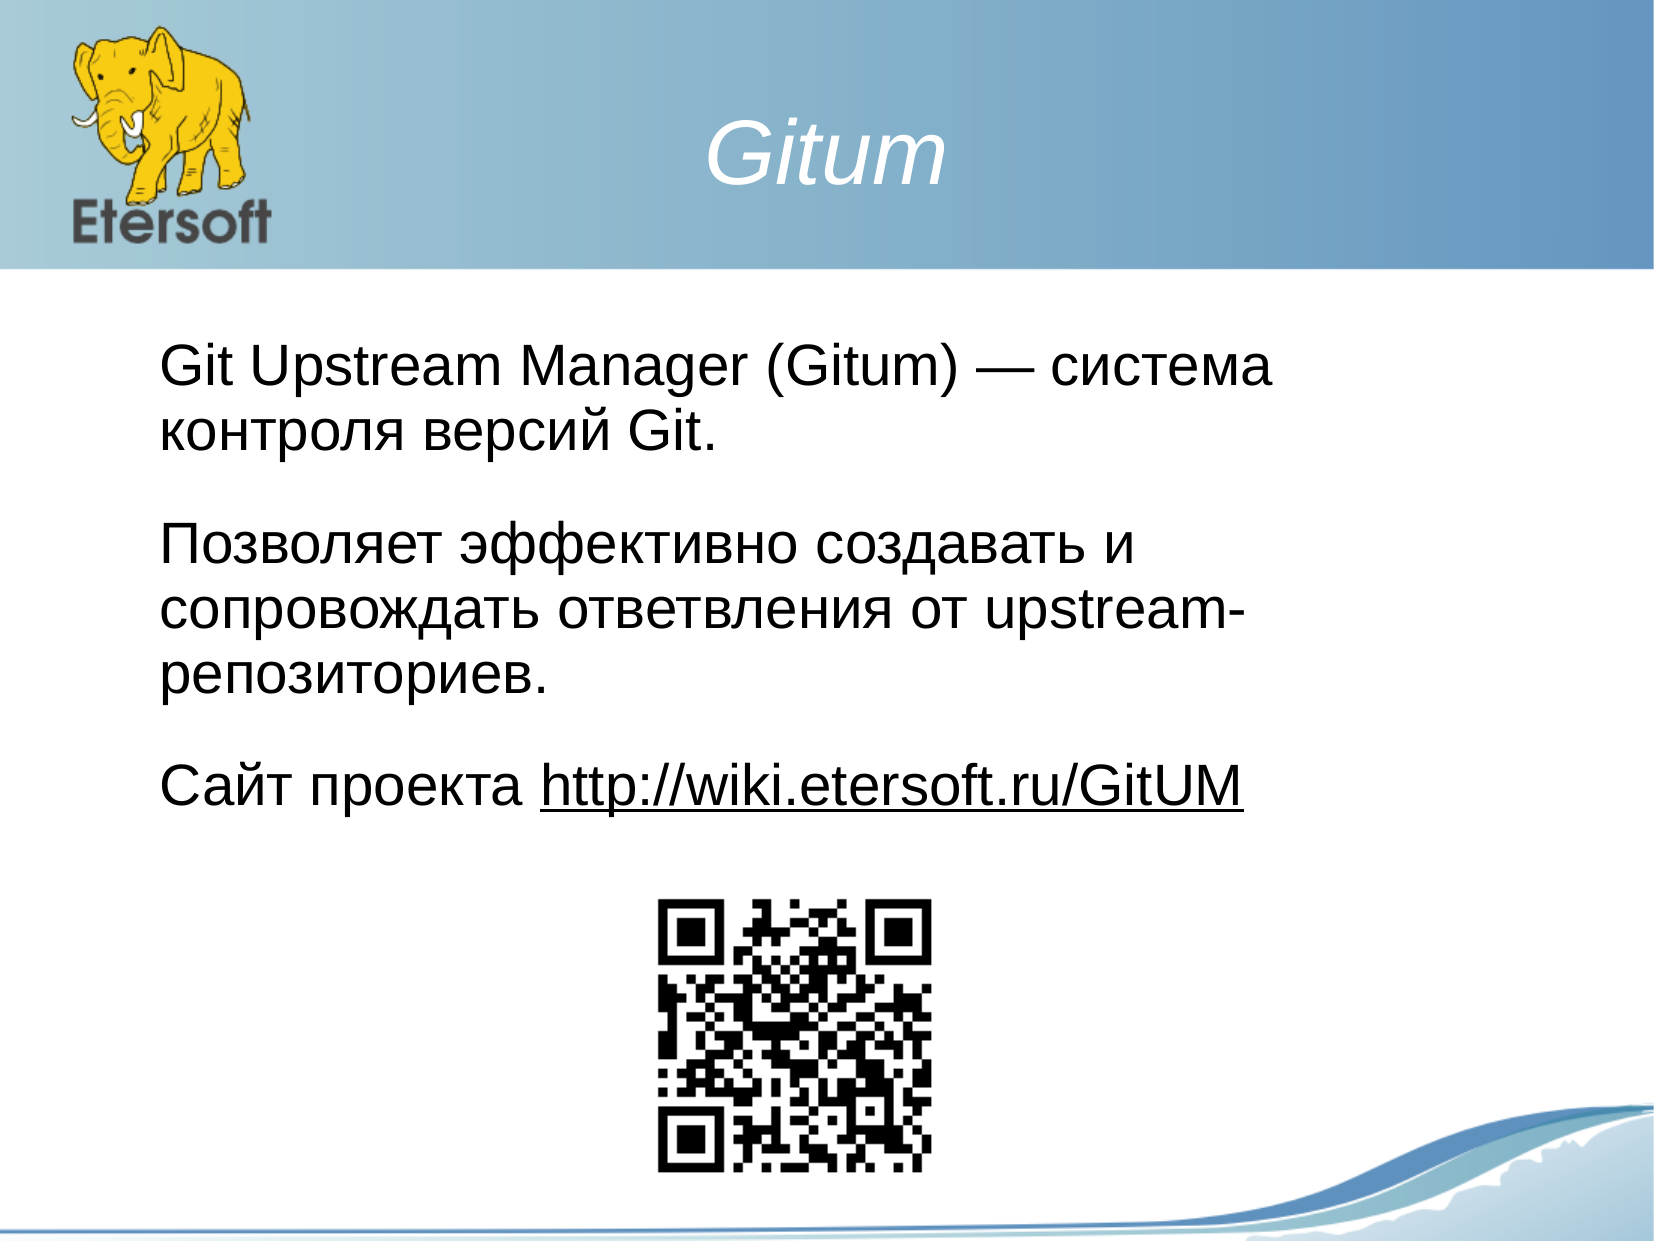

# Gitum
Git Upstream Manager (Gitum) — система контроля версий Git.
Позволяет эффективно создавать и сопровождать ответвления от upstream-репозиториев.
Сайт проекта http://wiki.etersoft.ru/GitUM